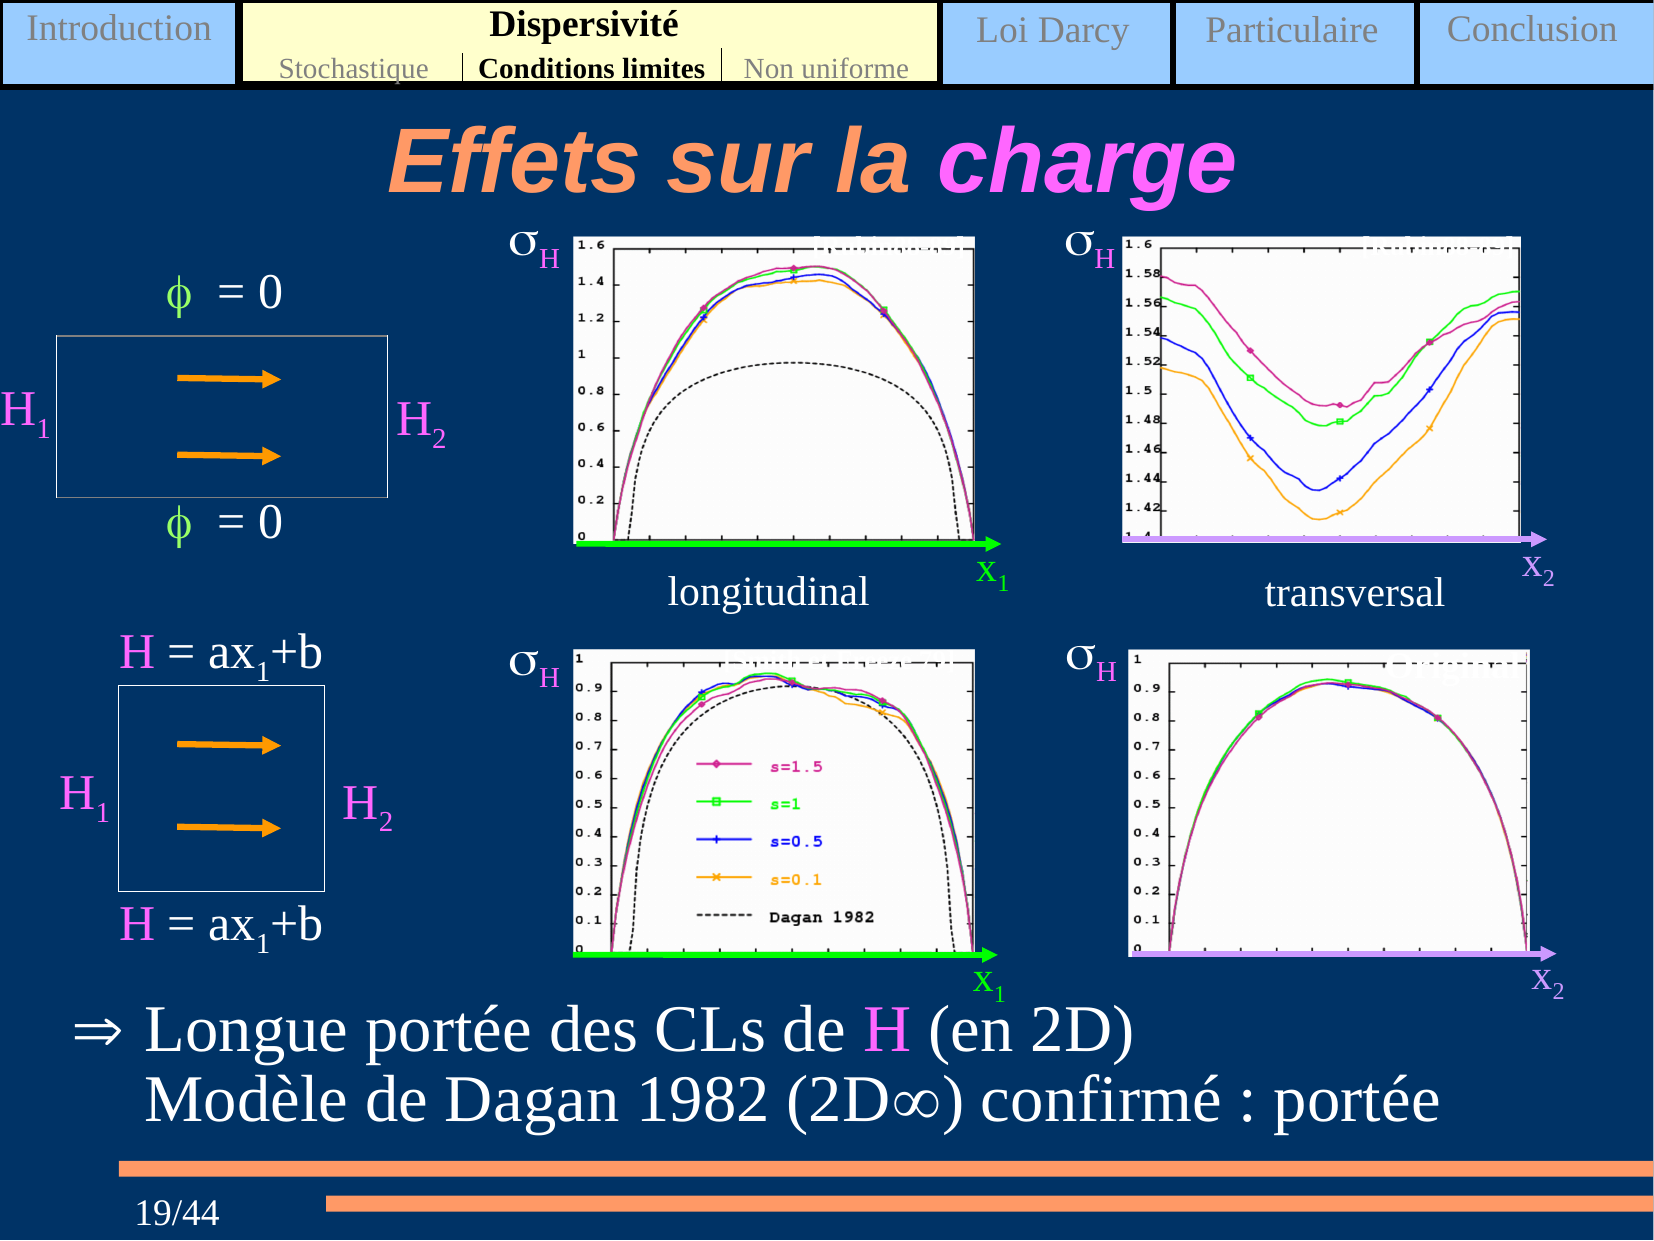

Dispersivité
Introduction
Conclusion
Loi Darcy
Particulaire
Stochastique
Conditions limites
Non uniforme
Effets sur la charge
H
H
[Rubin88-89]
[Rubin88-89]
= 0
H1
H2
= 0
x2
x1
longitudinal
transversal
H
H = ax1+b
H
[Smith et Freeze 79]
Original
H1
H2
H = ax1+b
x2
x1
	Longue portée des CLs de H (en 2D)
	Modèle de Dagan 1982 (2D) confirmé : portée